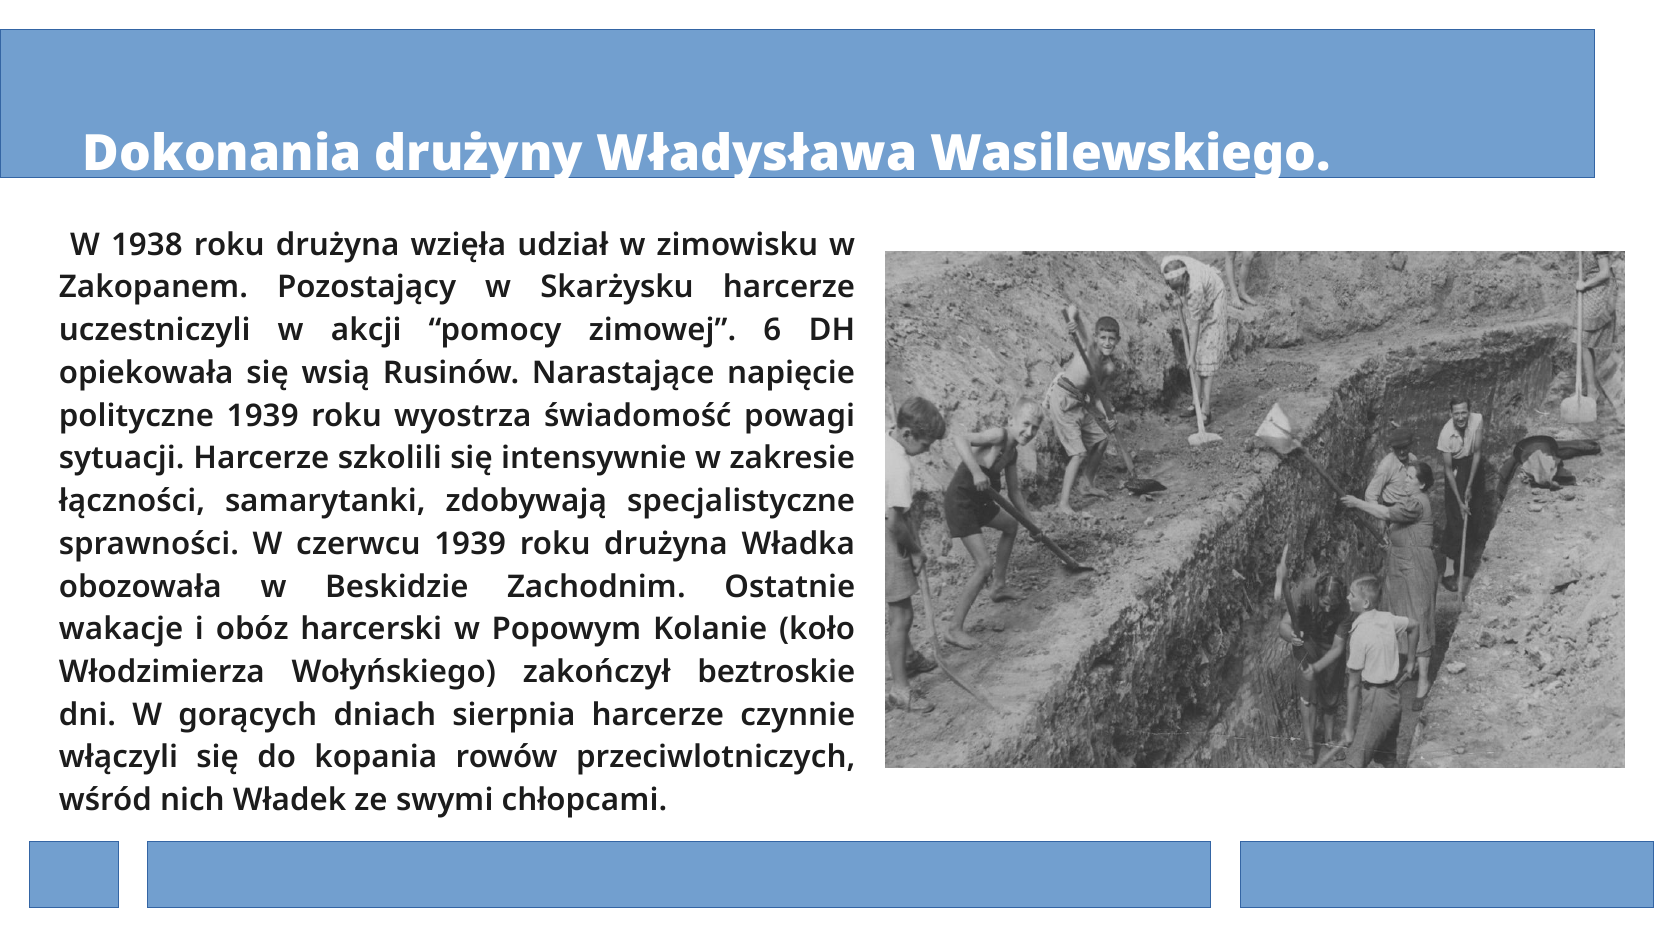

# Dokonania drużyny Władysława Wasilewskiego.
 W 1938 roku drużyna wzięła udział w zimowisku w Zakopanem. Pozostający w Skarżysku harcerze uczestniczyli w akcji “pomocy zimowej”. 6 DH opiekowała się wsią Rusinów. Narastające napięcie polityczne 1939 roku wyostrza świadomość powagi sytuacji. Harcerze szkolili się intensywnie w zakresie łączności, samarytanki, zdobywają specjalistyczne sprawności. W czerwcu 1939 roku drużyna Władka obozowała w Beskidzie Zachodnim. Ostatnie wakacje i obóz harcerski w Popowym Kolanie (koło Włodzimierza Wołyńskiego) zakończył beztroskie dni. W gorących dniach sierpnia harcerze czynnie włączyli się do kopania rowów przeciwlotniczych, wśród nich Władek ze swymi chłopcami.